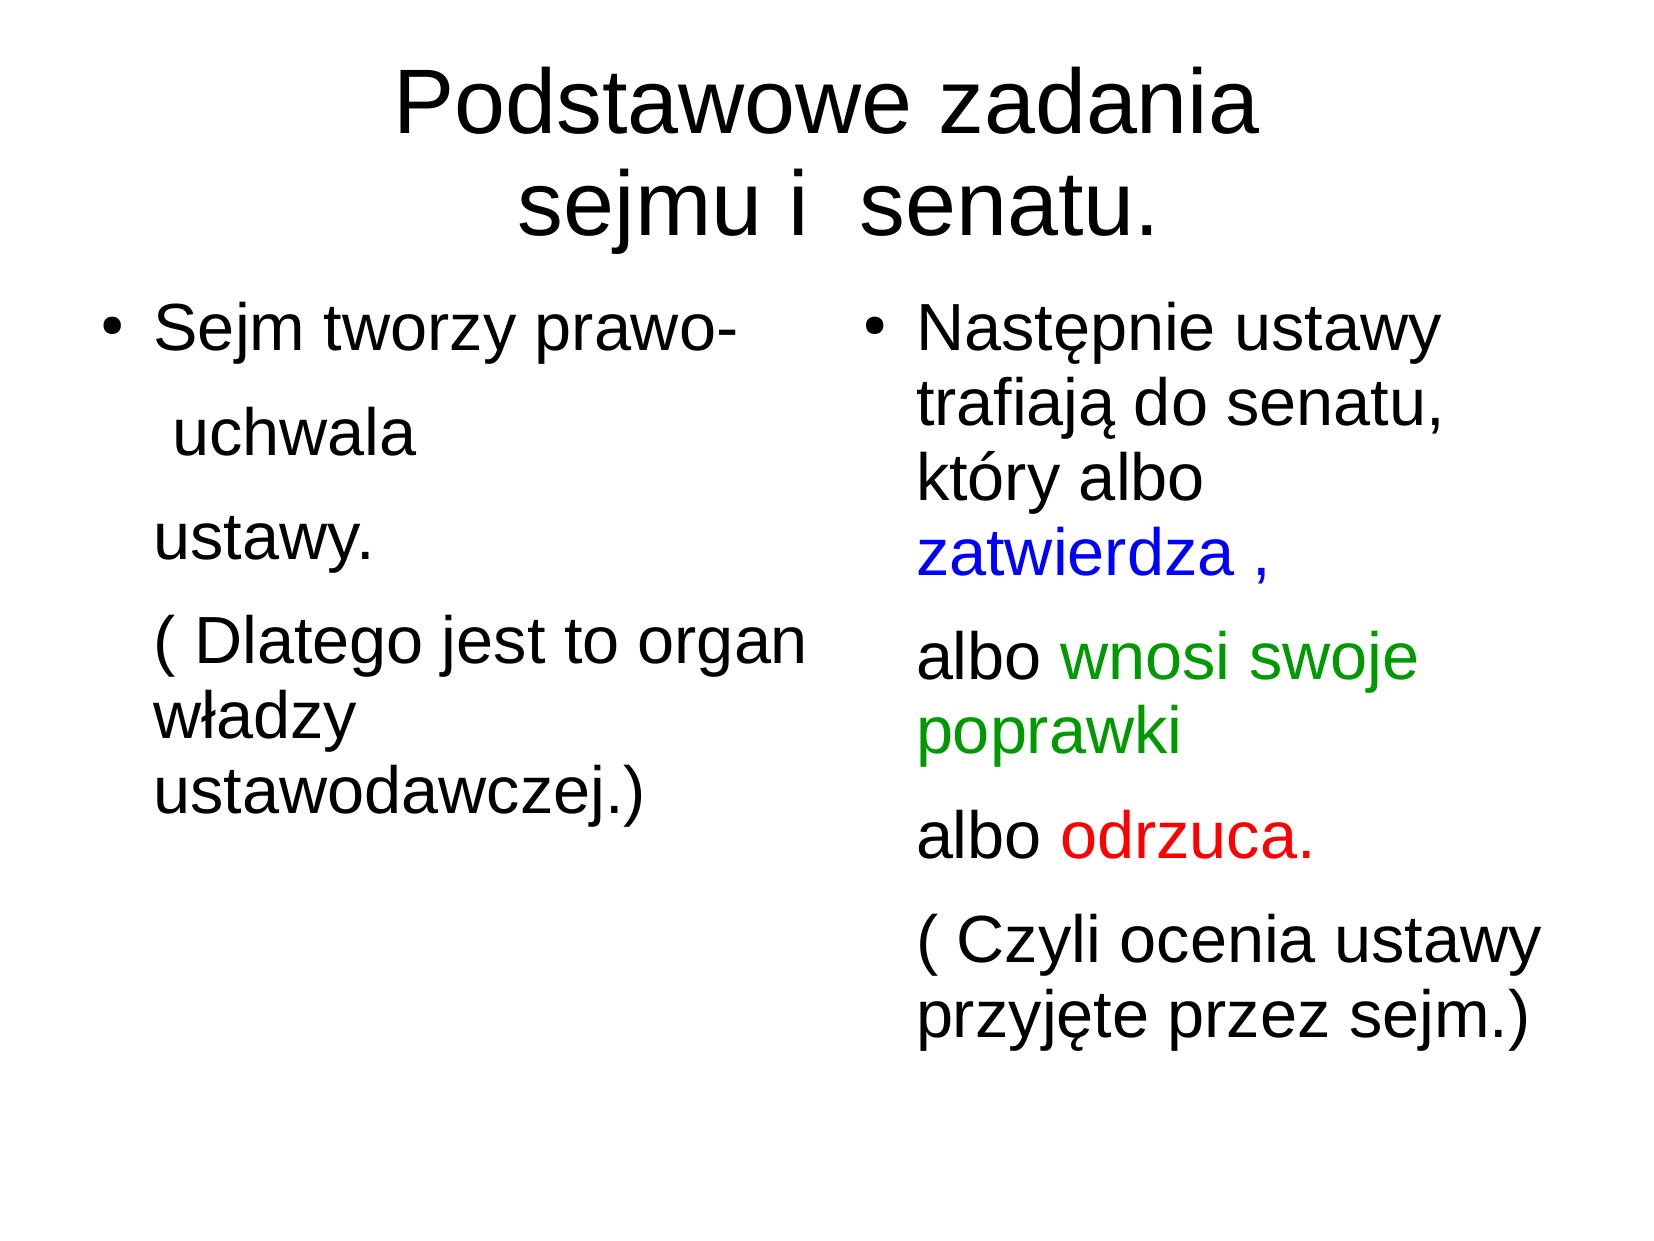

# Podstawowe zadania sejmu i senatu.
Sejm tworzy prawo-
 uchwala
ustawy.
( Dlatego jest to organ władzy ustawodawczej.)
Następnie ustawy trafiają do senatu, który albo zatwierdza ,
albo wnosi swoje poprawki
albo odrzuca.
( Czyli ocenia ustawy przyjęte przez sejm.)